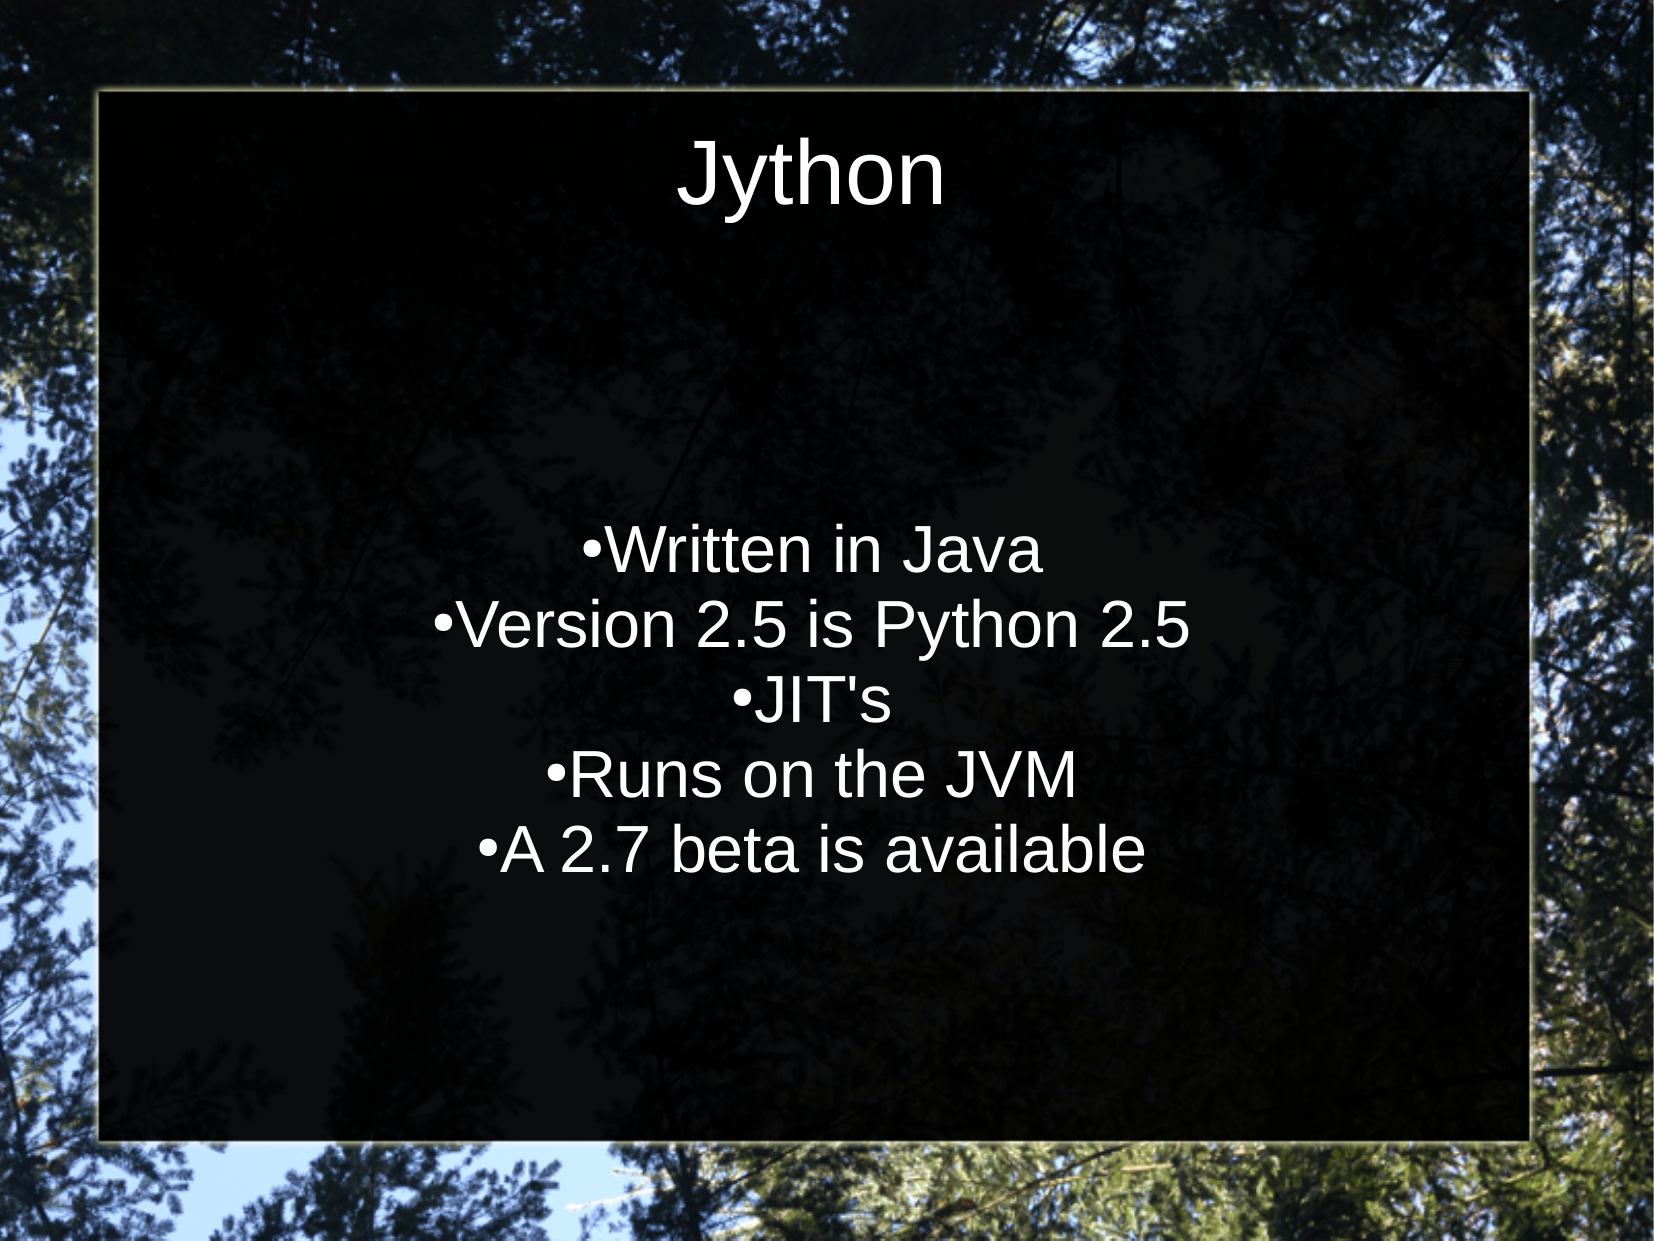

# Jython
Written in Java
Version 2.5 is Python 2.5
JIT's
Runs on the JVM
A 2.7 beta is available